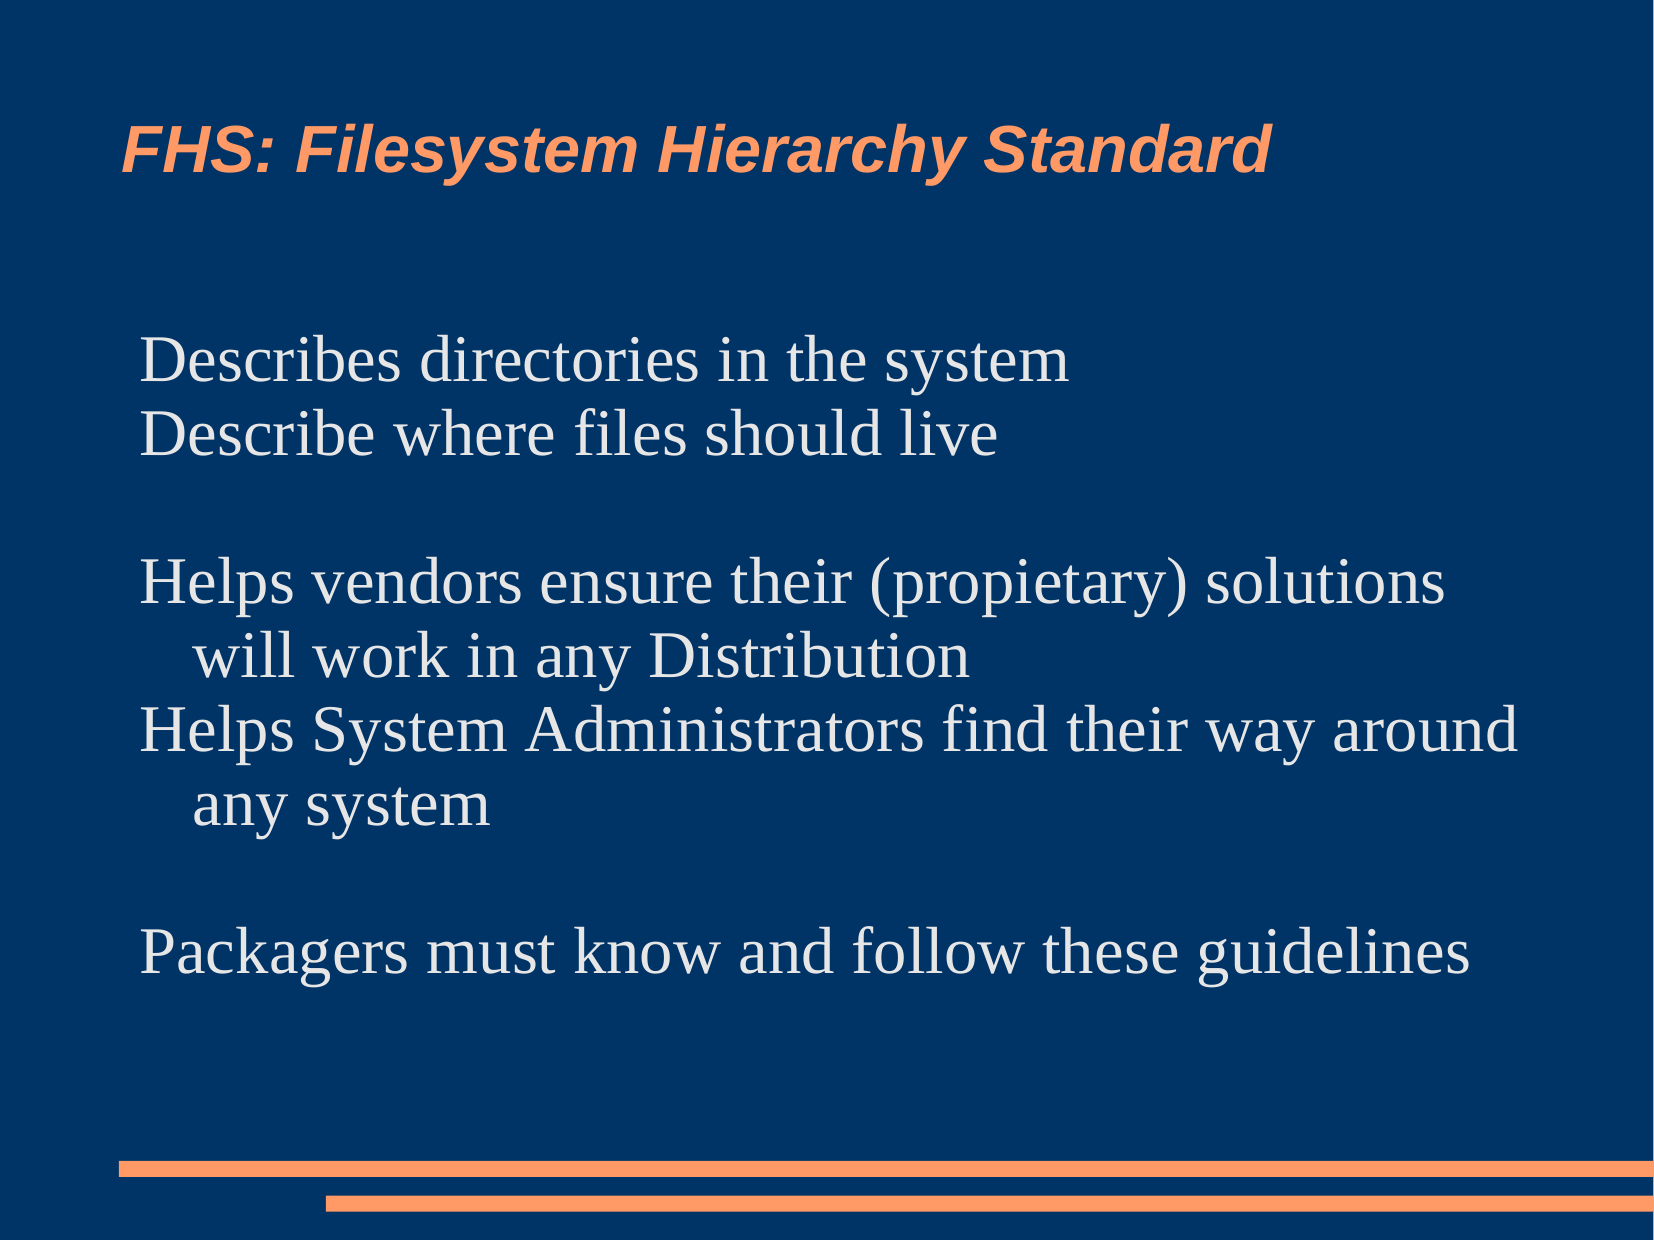

# FHS: Filesystem Hierarchy Standard
Describes directories in the system
Describe where files should live
Helps vendors ensure their (propietary) solutions will work in any Distribution
Helps System Administrators find their way around any system
Packagers must know and follow these guidelines